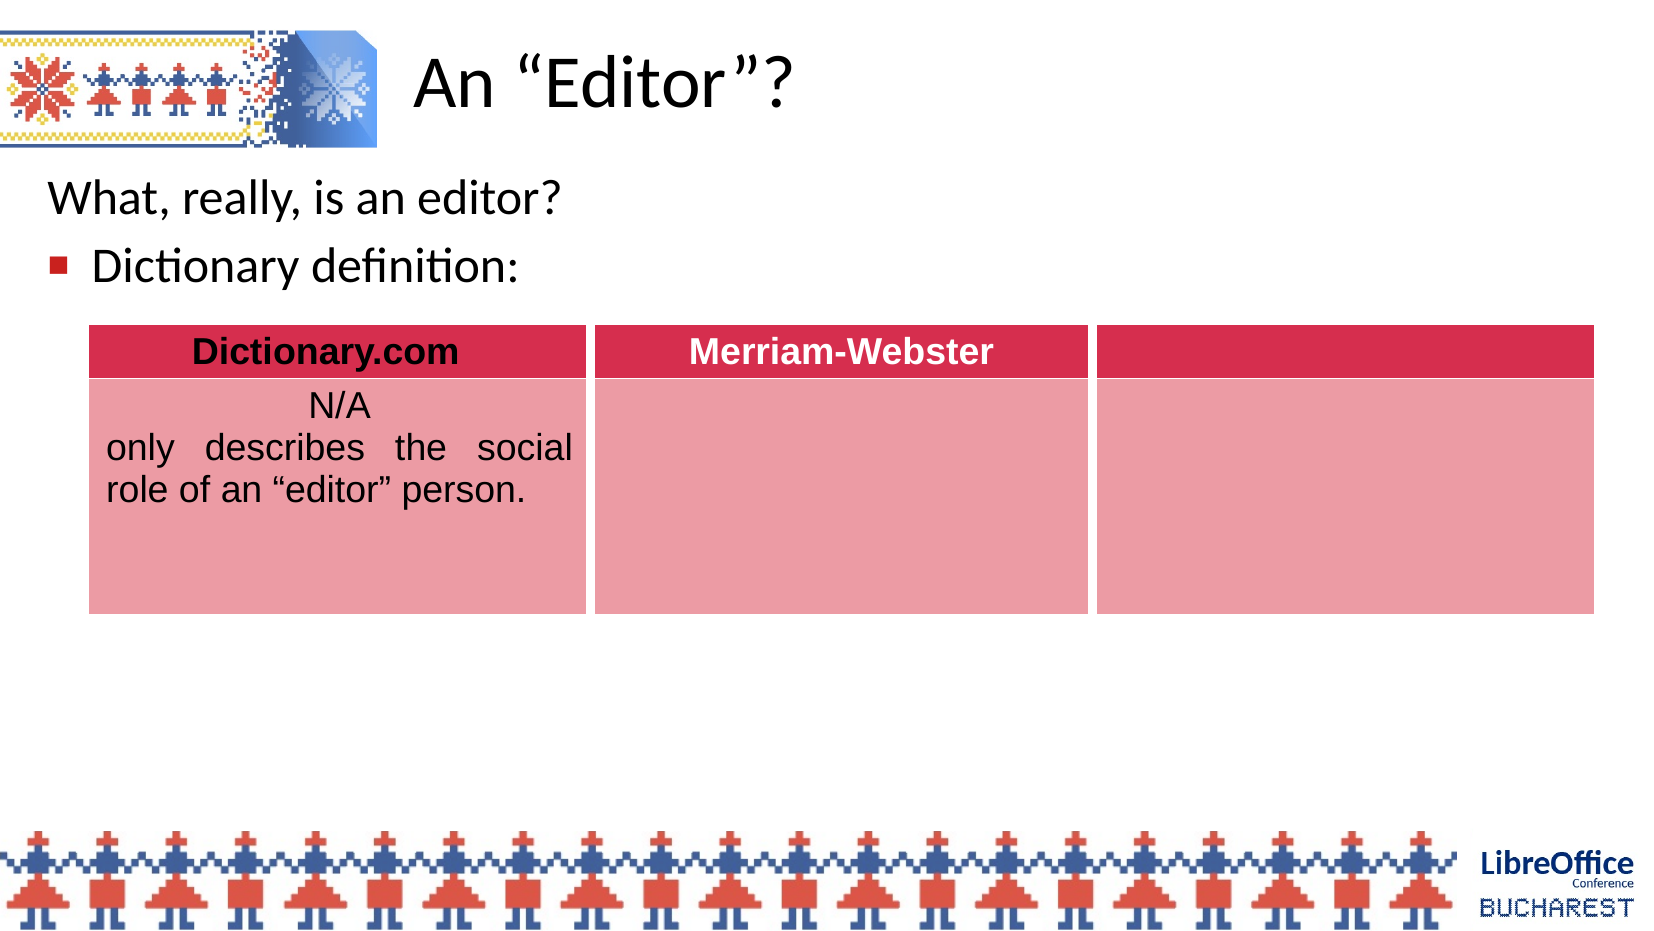

# An “Editor”?
What, really, is an editor?
Dictionary definition:
| Dictionary.com | Merriam-Webster | |
| --- | --- | --- |
| N/A only describes the social role of an “editor” person. | | |